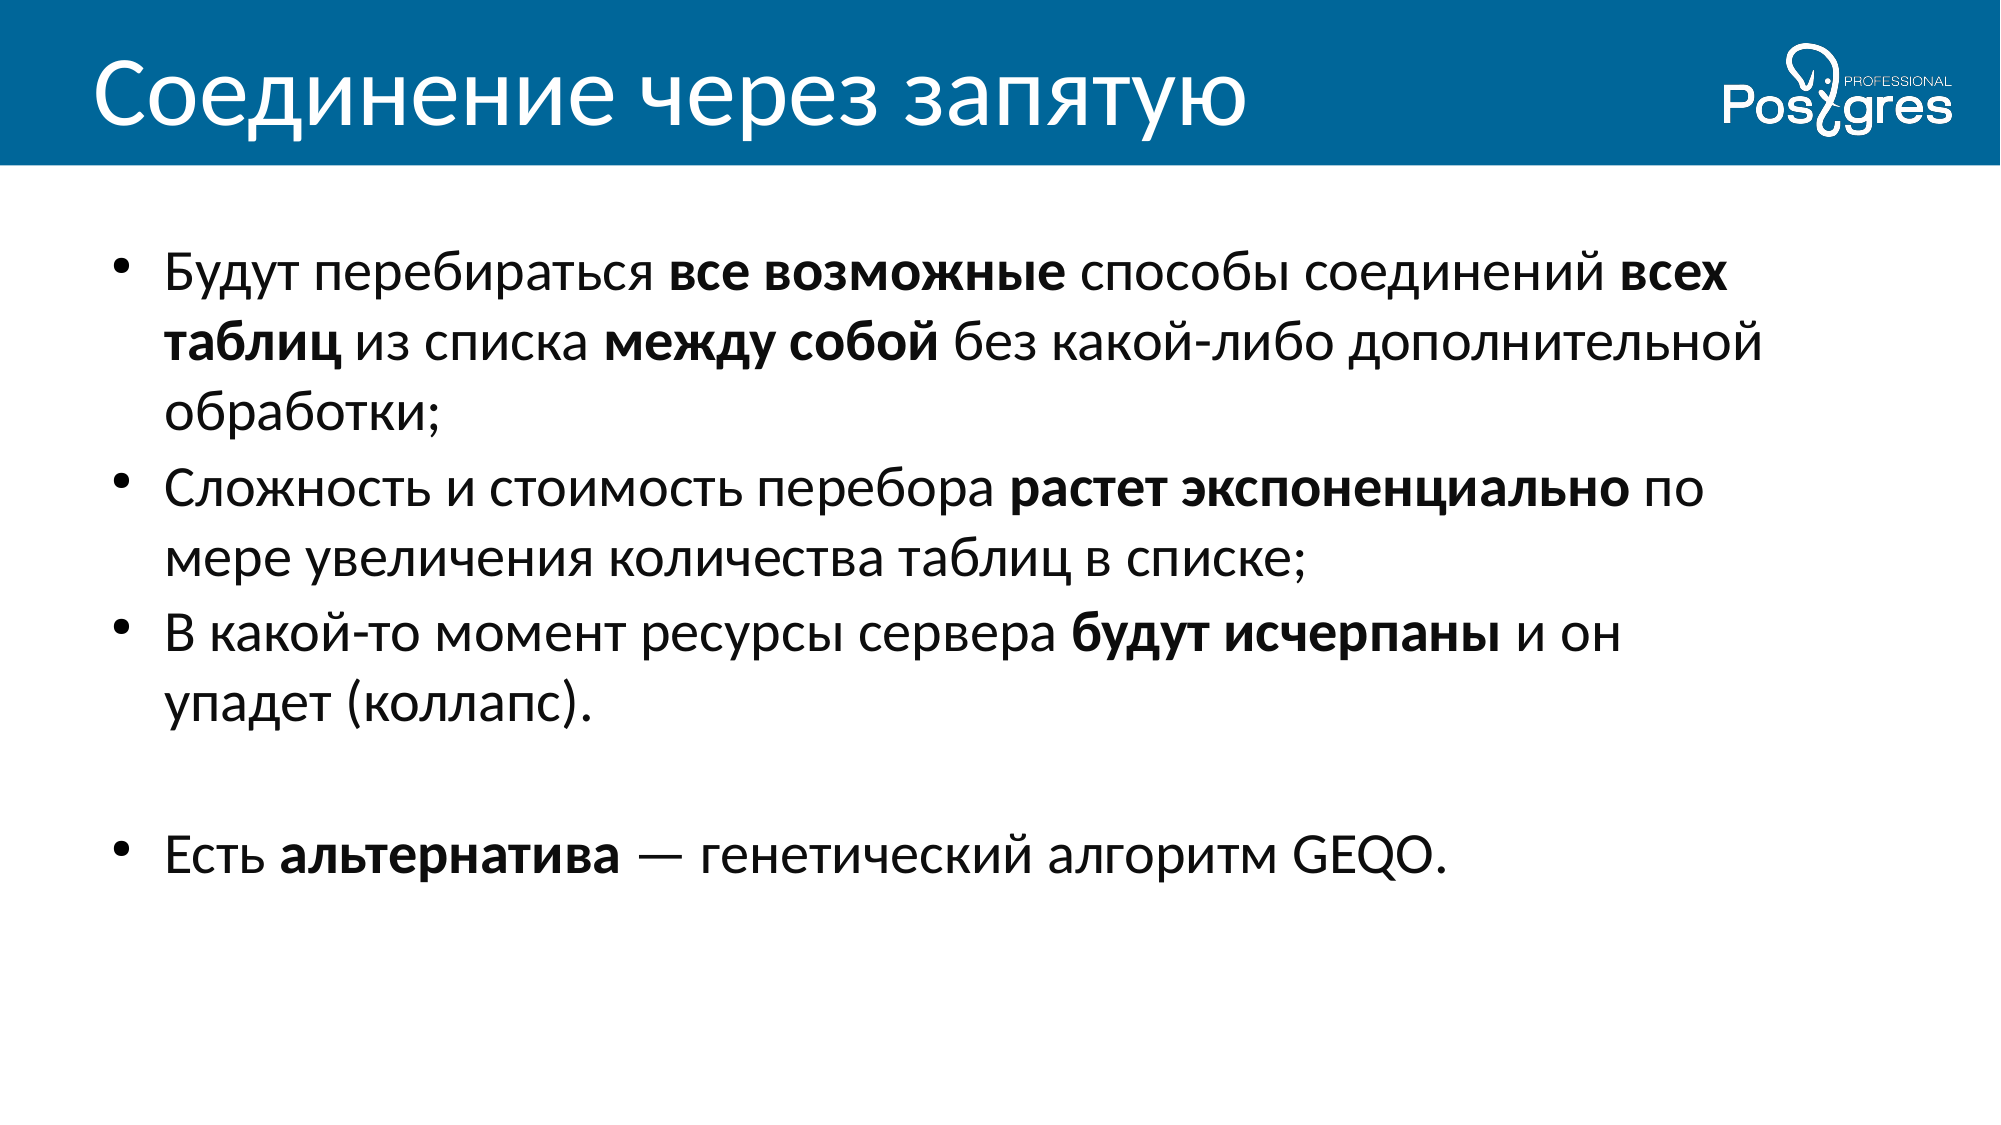

# Соединение через запятую
Будут перебираться все возможные способы соединений всех таблиц из списка между собой без какой-либо дополнительной обработки;
Сложность и стоимость перебора растет экспоненциально по мере увеличения количества таблиц в списке;
В какой-то момент ресурсы сервера будут исчерпаны и он упадет (коллапс).
Есть альтернатива — генетический алгоритм GEQO.